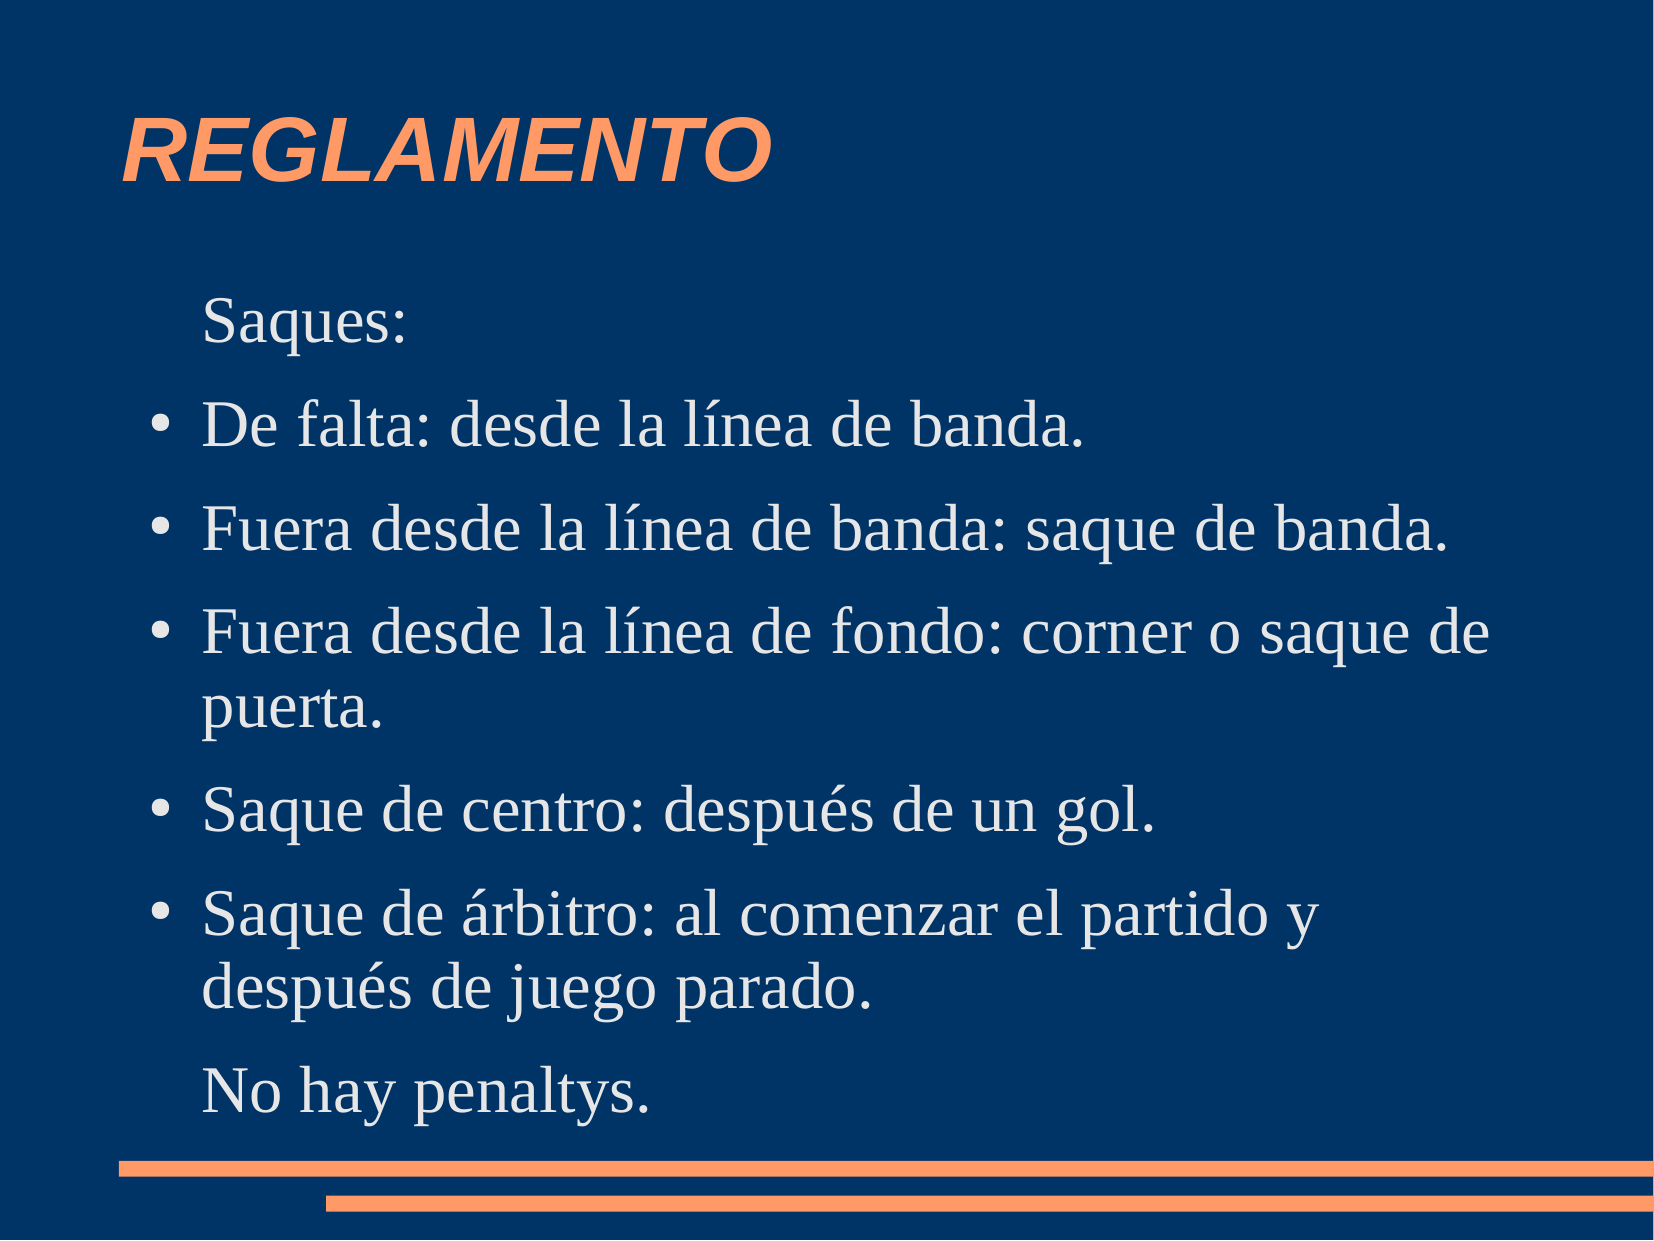

# REGLAMENTO
Saques:
De falta: desde la línea de banda.
Fuera desde la línea de banda: saque de banda.
Fuera desde la línea de fondo: corner o saque de puerta.
Saque de centro: después de un gol.
Saque de árbitro: al comenzar el partido y después de juego parado.
No hay penaltys.